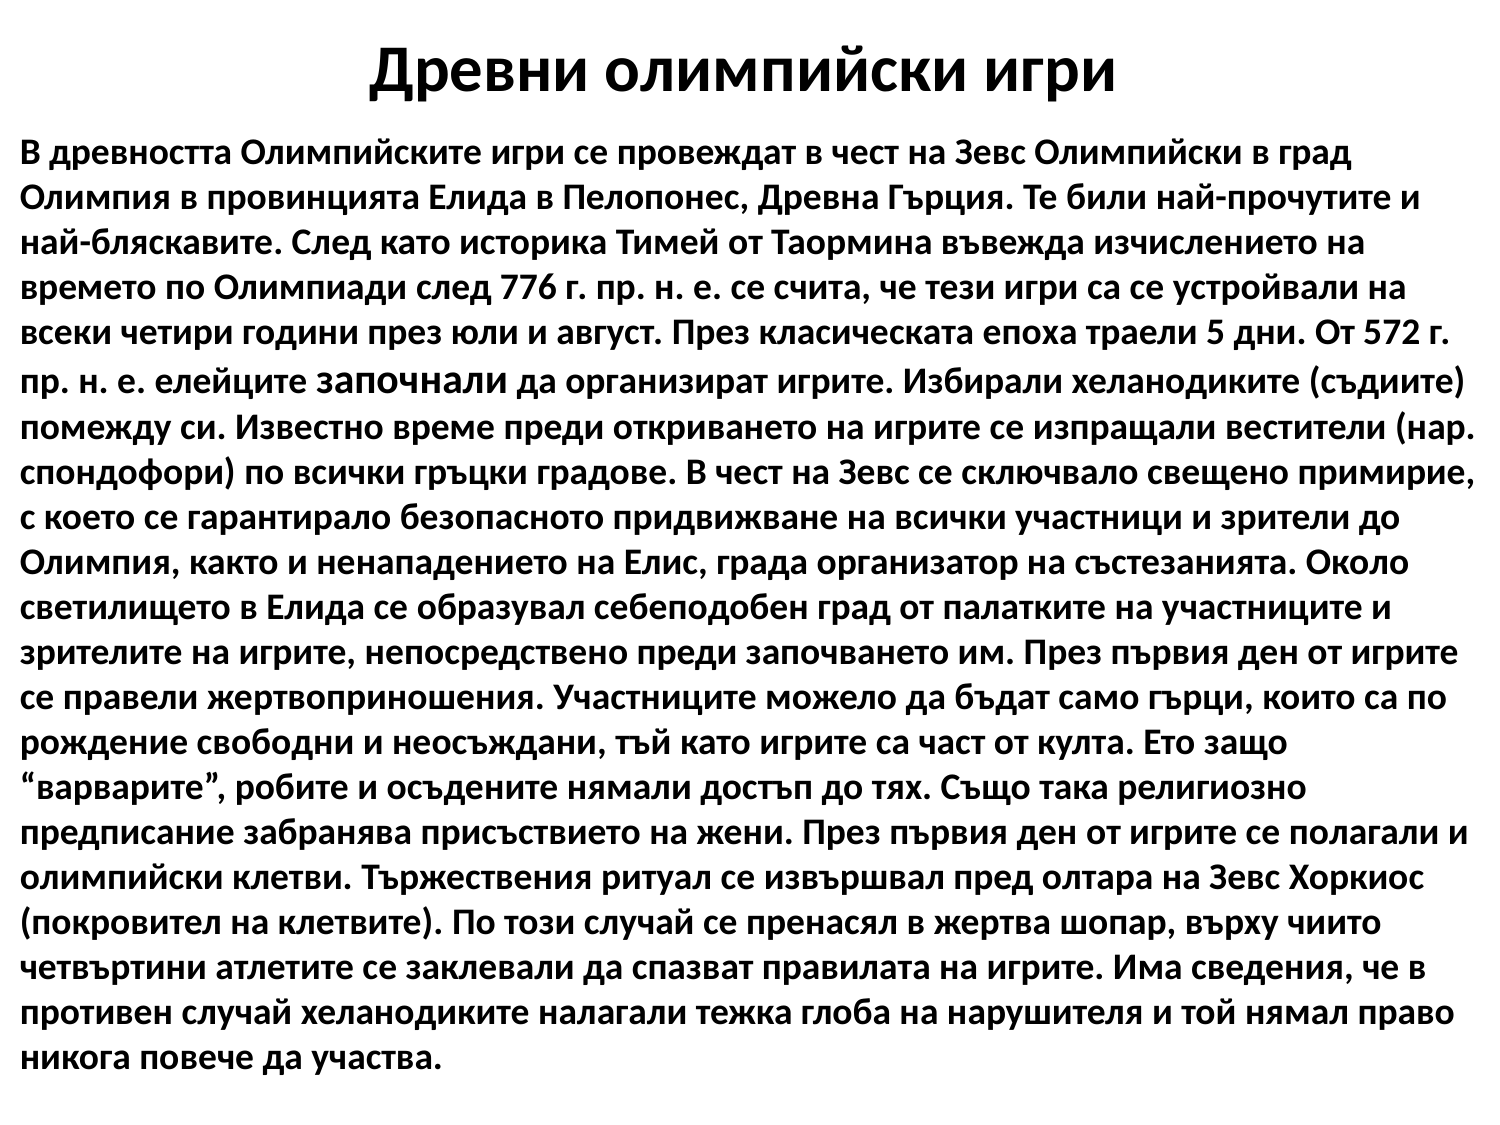

Древни олимпийски игри
В древността Олимпийските игри се провеждат в чест на Зевс Олимпийски в град Олимпия в провинцията Елида в Пелопонес, Древна Гърция. Те били най-прочутите и най-бляскавите. След като историка Тимей от Таормина въвежда изчислението на времето по Олимпиади след 776 г. пр. н. е. се счита, че тези игри са се устройвали на всеки четири години през юли и август. През класическата епоха траели 5 дни. От 572 г. пр. н. е. елейците започнали да организират игрите. Избирали хеланодиките (съдиите) помежду си. Известно време преди откриването на игрите се изпращали вестители (нар. спондофори) по всички гръцки градове. В чест на Зевс се сключвало свещено примирие, с което се гарантирало безопасното придвижване на всички участници и зрители до Олимпия, както и ненападението на Елис, града организатор на състезанията. Около светилището в Елида се образувал себеподобен град от палатките на участниците и зрителите на игрите, непосредствено преди започването им. През първия ден от игрите се правели жертвоприношения. Участниците можело да бъдат само гърци, които са по рождение свободни и неосъждани, тъй като игрите са част от култа. Ето защо “варварите”, робите и осъдените нямали достъп до тях. Също така религиозно предписание забранява присъствието на жени. През първия ден от игрите се полагали и олимпийски клетви. Тържествения ритуал се извършвал пред олтара на Зевс Хоркиос (покровител на клетвите). По този случай се пренасял в жертва шопар, върху чиито четвъртини атлетите се заклевали да спазват правилата на игрите. Има сведения, че в противен случай хеланодиките налагали тежка глоба на нарушителя и той нямал право никога повече да участва.